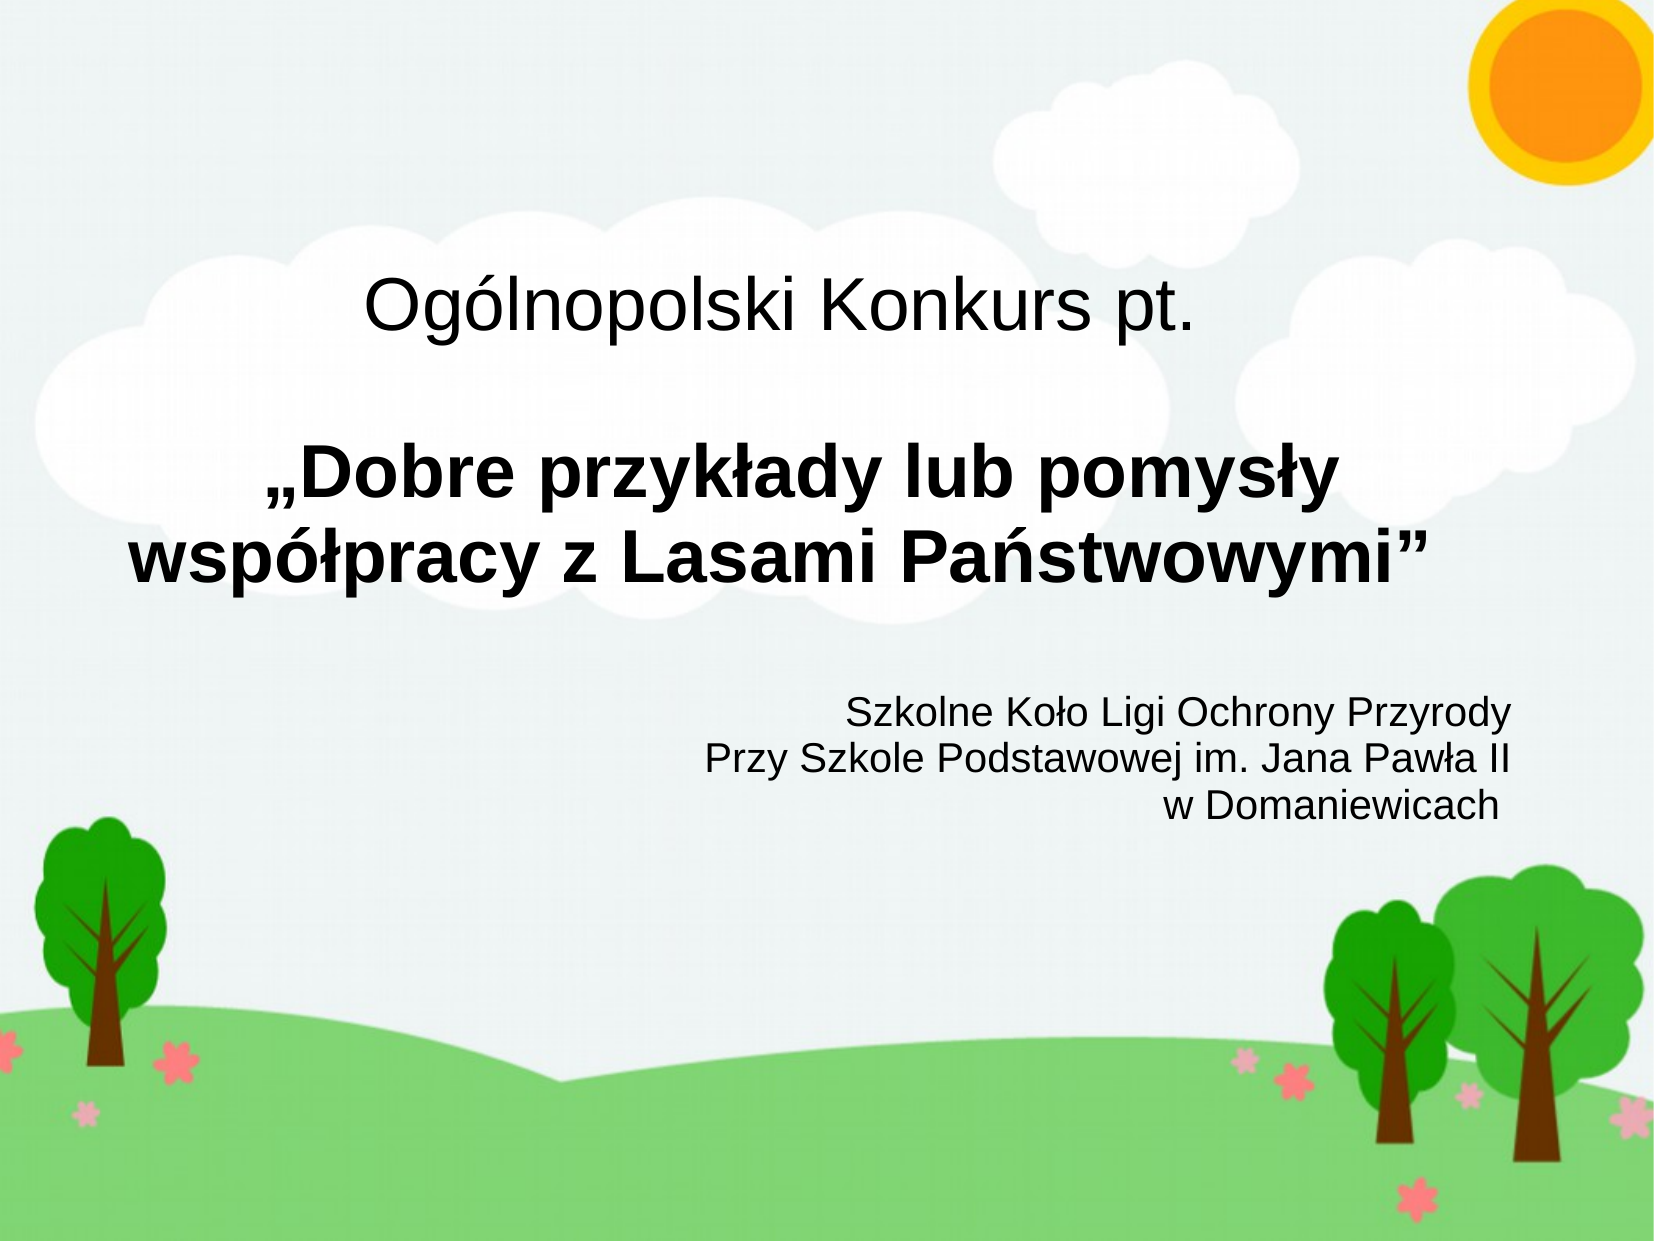

# Ogólnopolski Konkurs pt. „Dobre przykłady lub pomysły współpracy z Lasami Państwowymi”
Szkolne Koło Ligi Ochrony Przyrody
Przy Szkole Podstawowej im. Jana Pawła II
w Domaniewicach